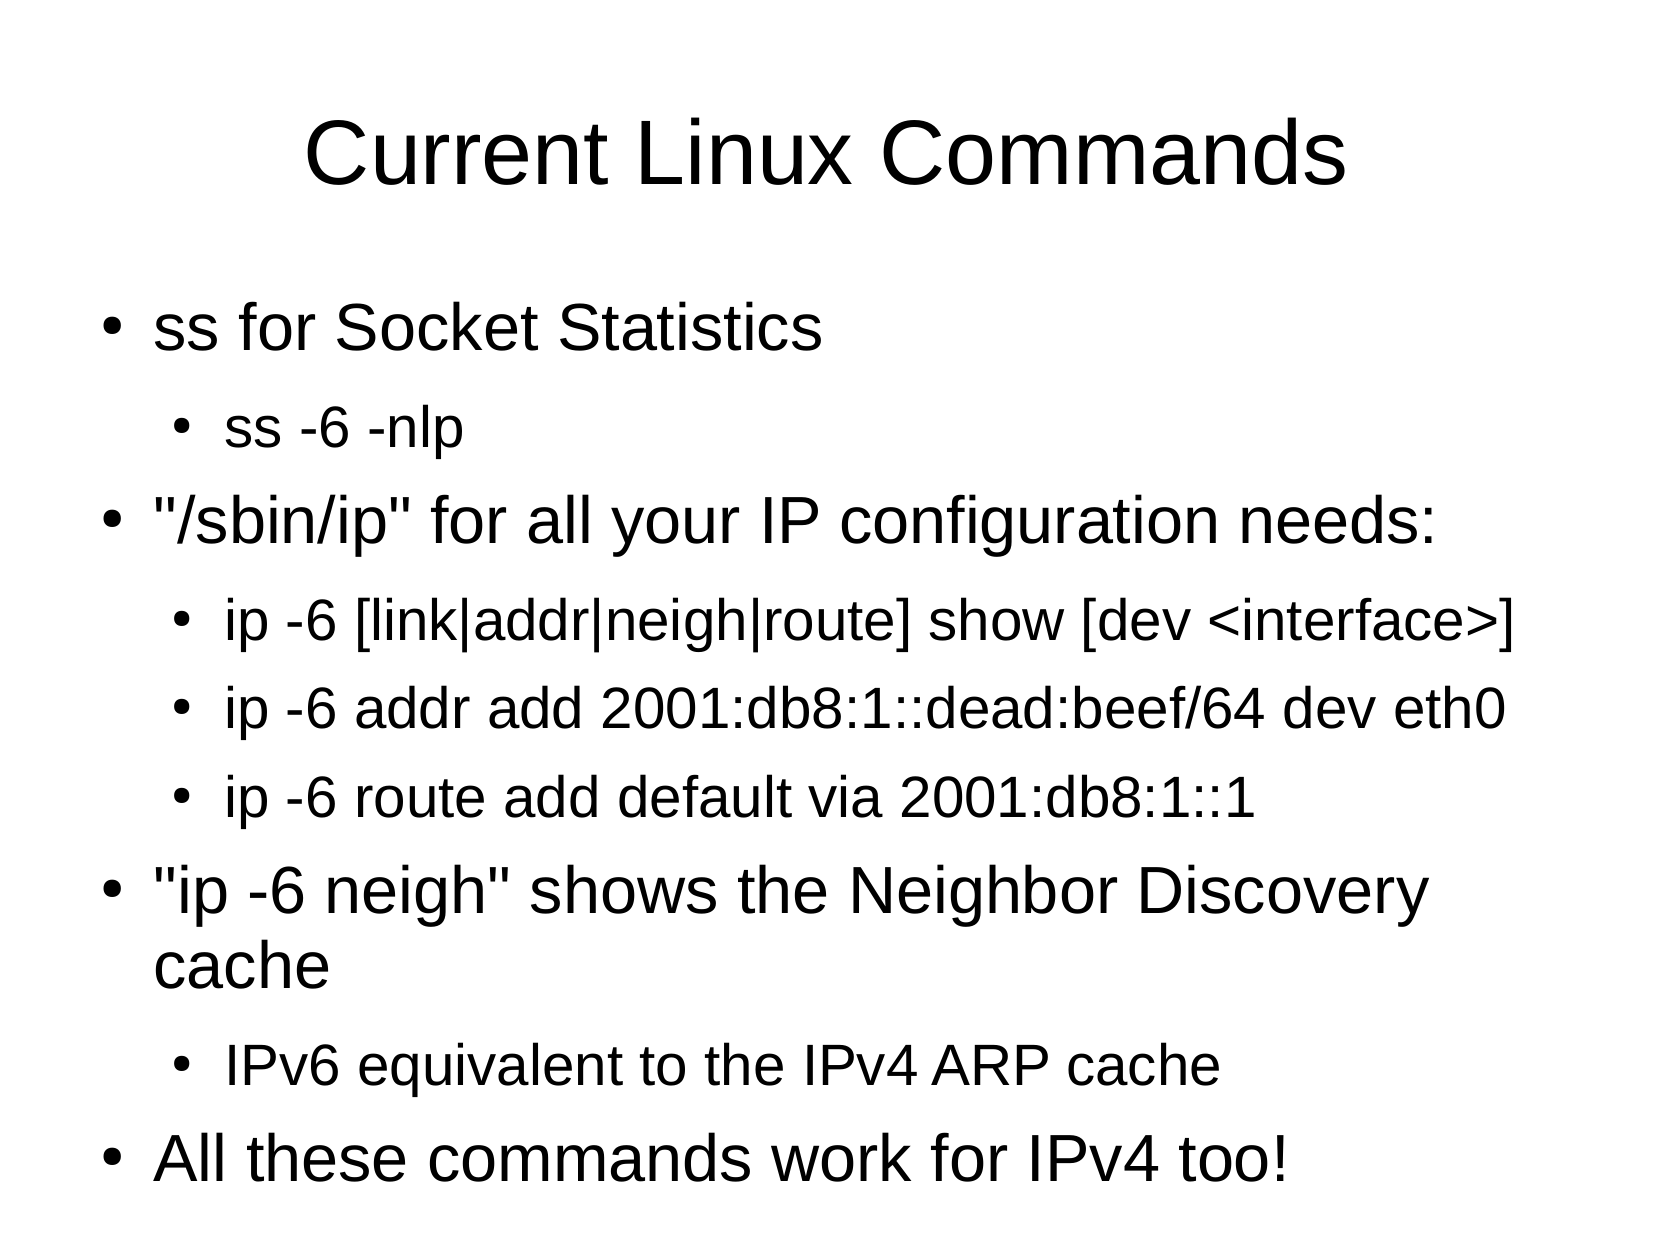

# Current Linux Commands
ss for Socket Statistics
ss -6 -nlp
"/sbin/ip" for all your IP configuration needs:
ip -6 [link|addr|neigh|route] show [dev <interface>]
ip -6 addr add 2001:db8:1::dead:beef/64 dev eth0
ip -6 route add default via 2001:db8:1::1
"ip -6 neigh" shows the Neighbor Discovery cache
IPv6 equivalent to the IPv4 ARP cache
All these commands work for IPv4 too!